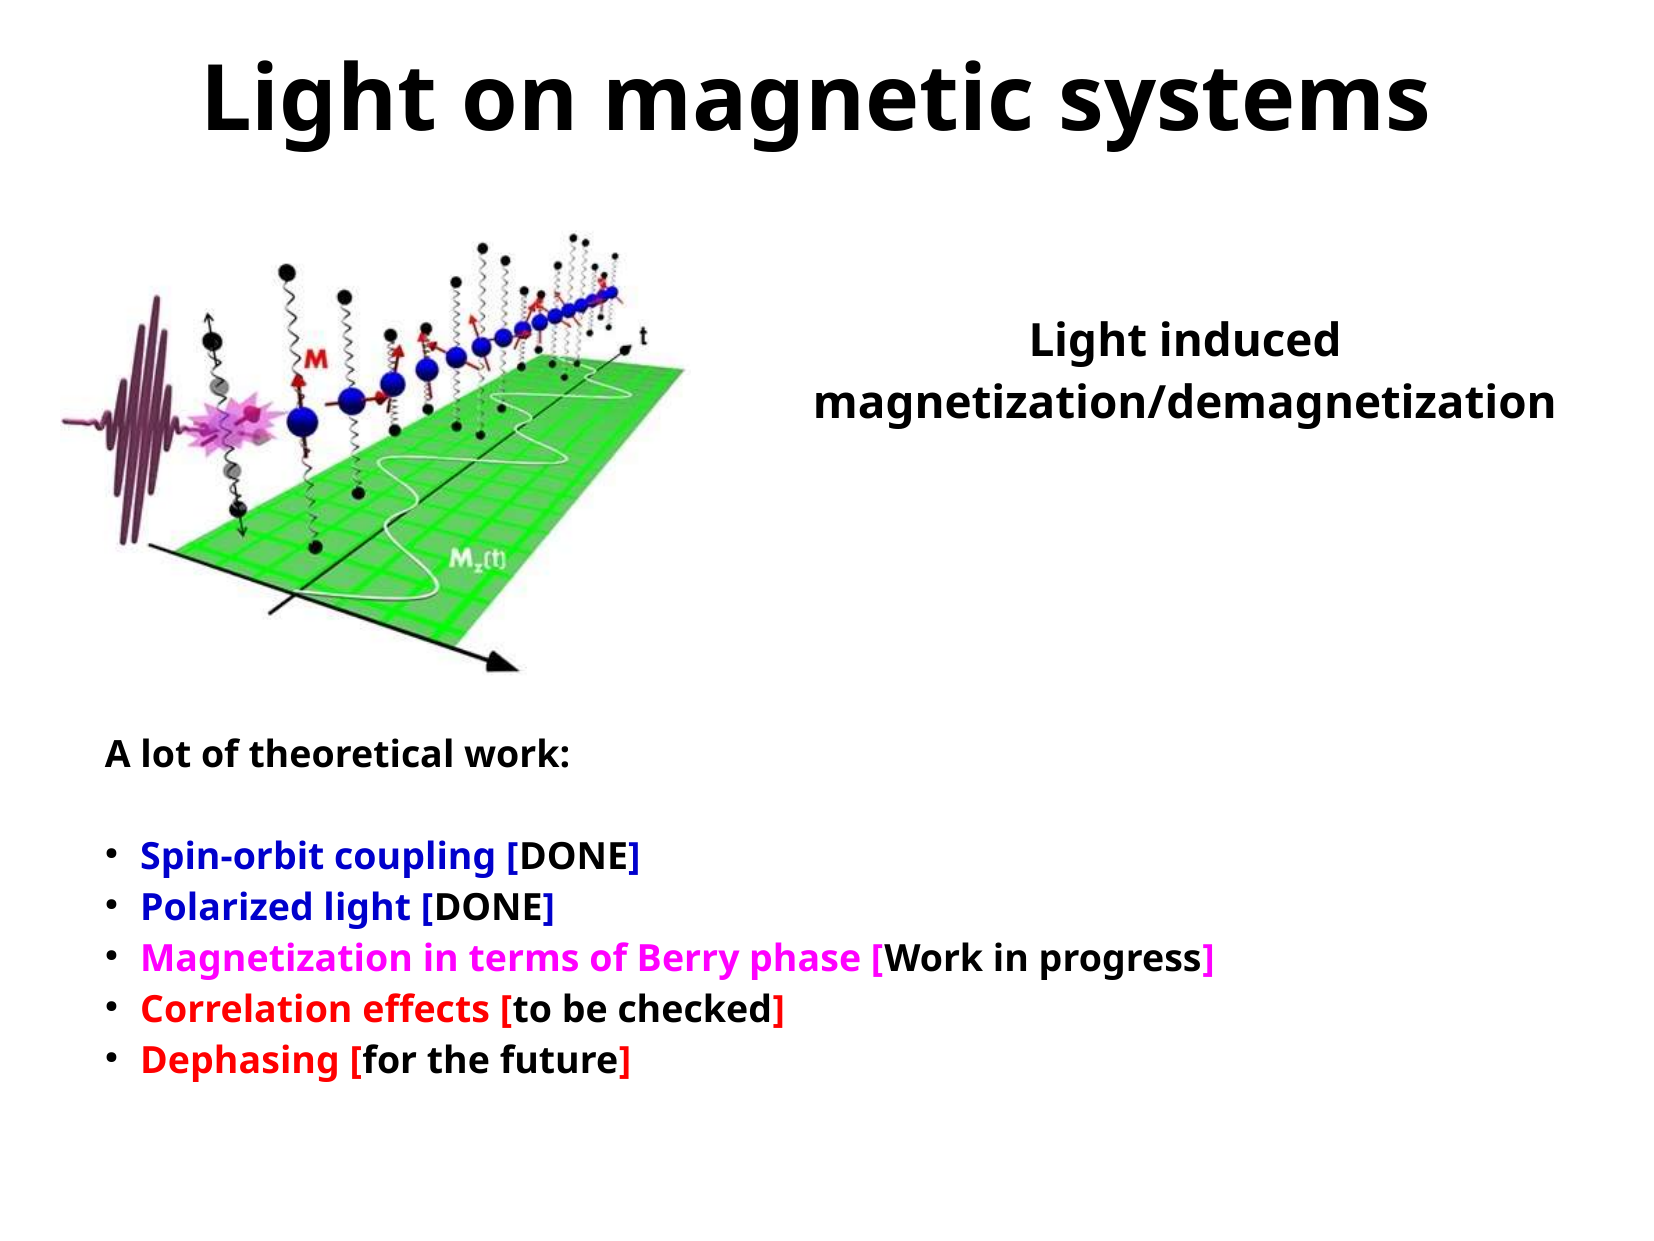

# Light on magnetic systems
Light induced magnetization/demagnetization
A lot of theoretical work:
Spin-orbit coupling [DONE]
Polarized light [DONE]
Magnetization in terms of Berry phase [Work in progress]
Correlation effects [to be checked]
Dephasing [for the future]